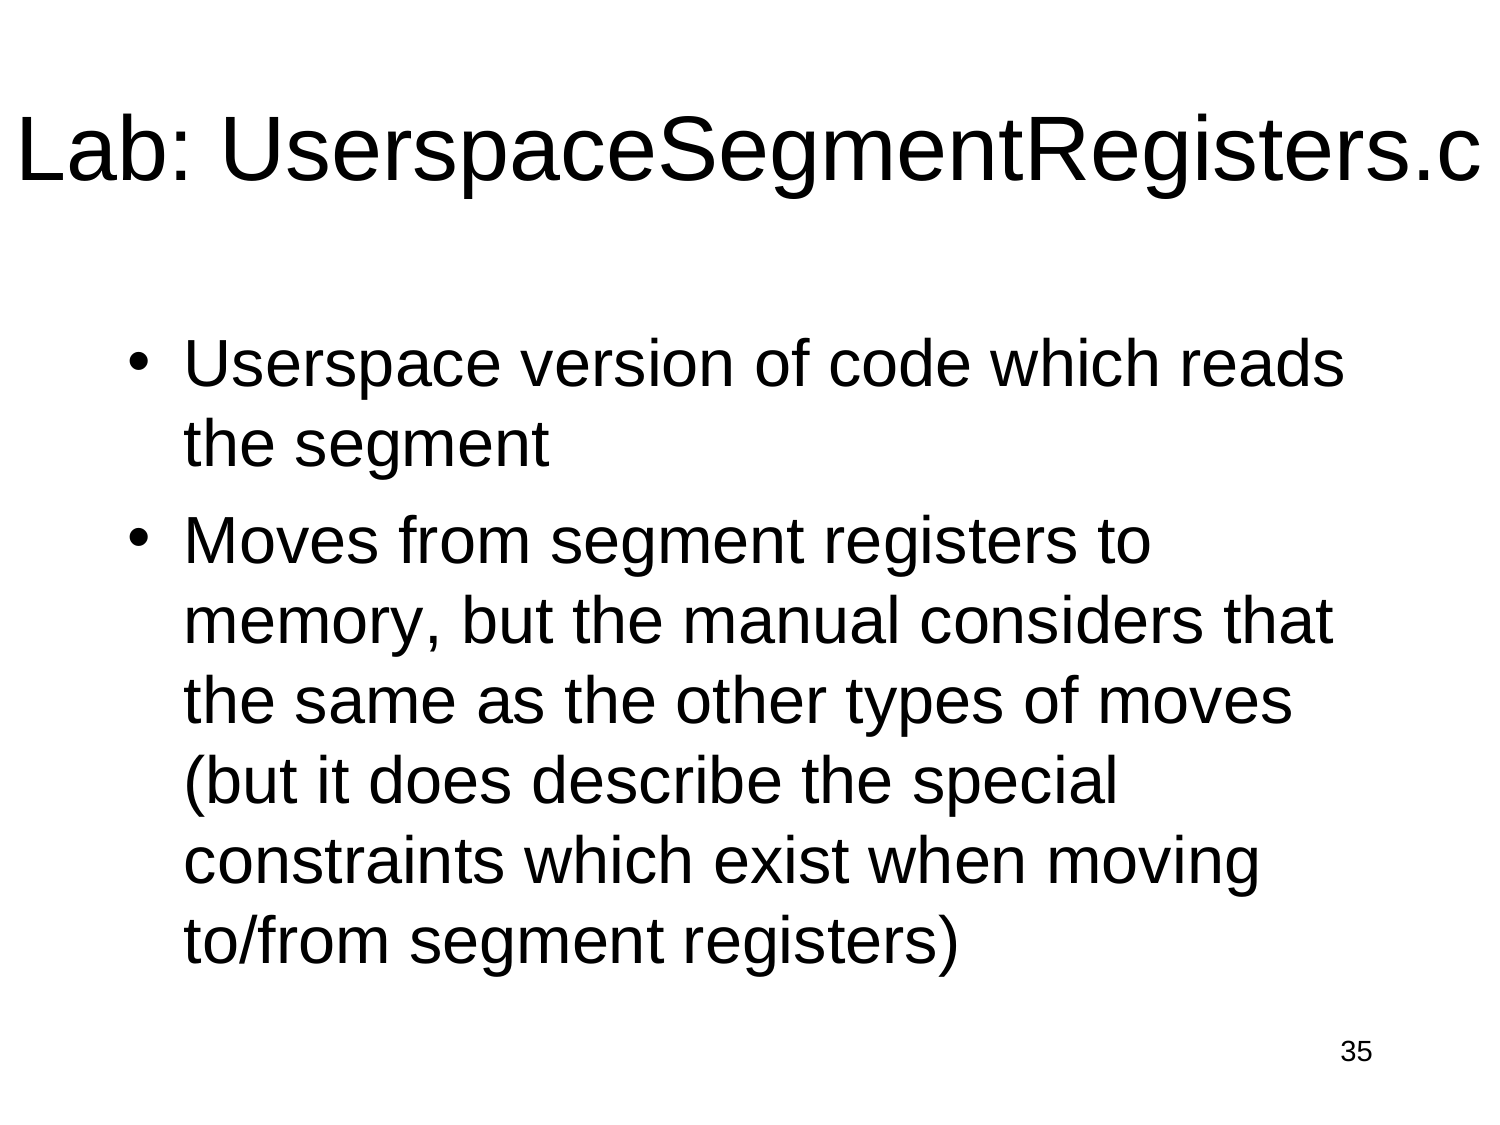

# Lab: UserspaceSegmentRegisters.c
Userspace version of code which reads the segment
Moves from segment registers to memory, but the manual considers that the same as the other types of moves (but it does describe the special constraints which exist when moving to/from segment registers)